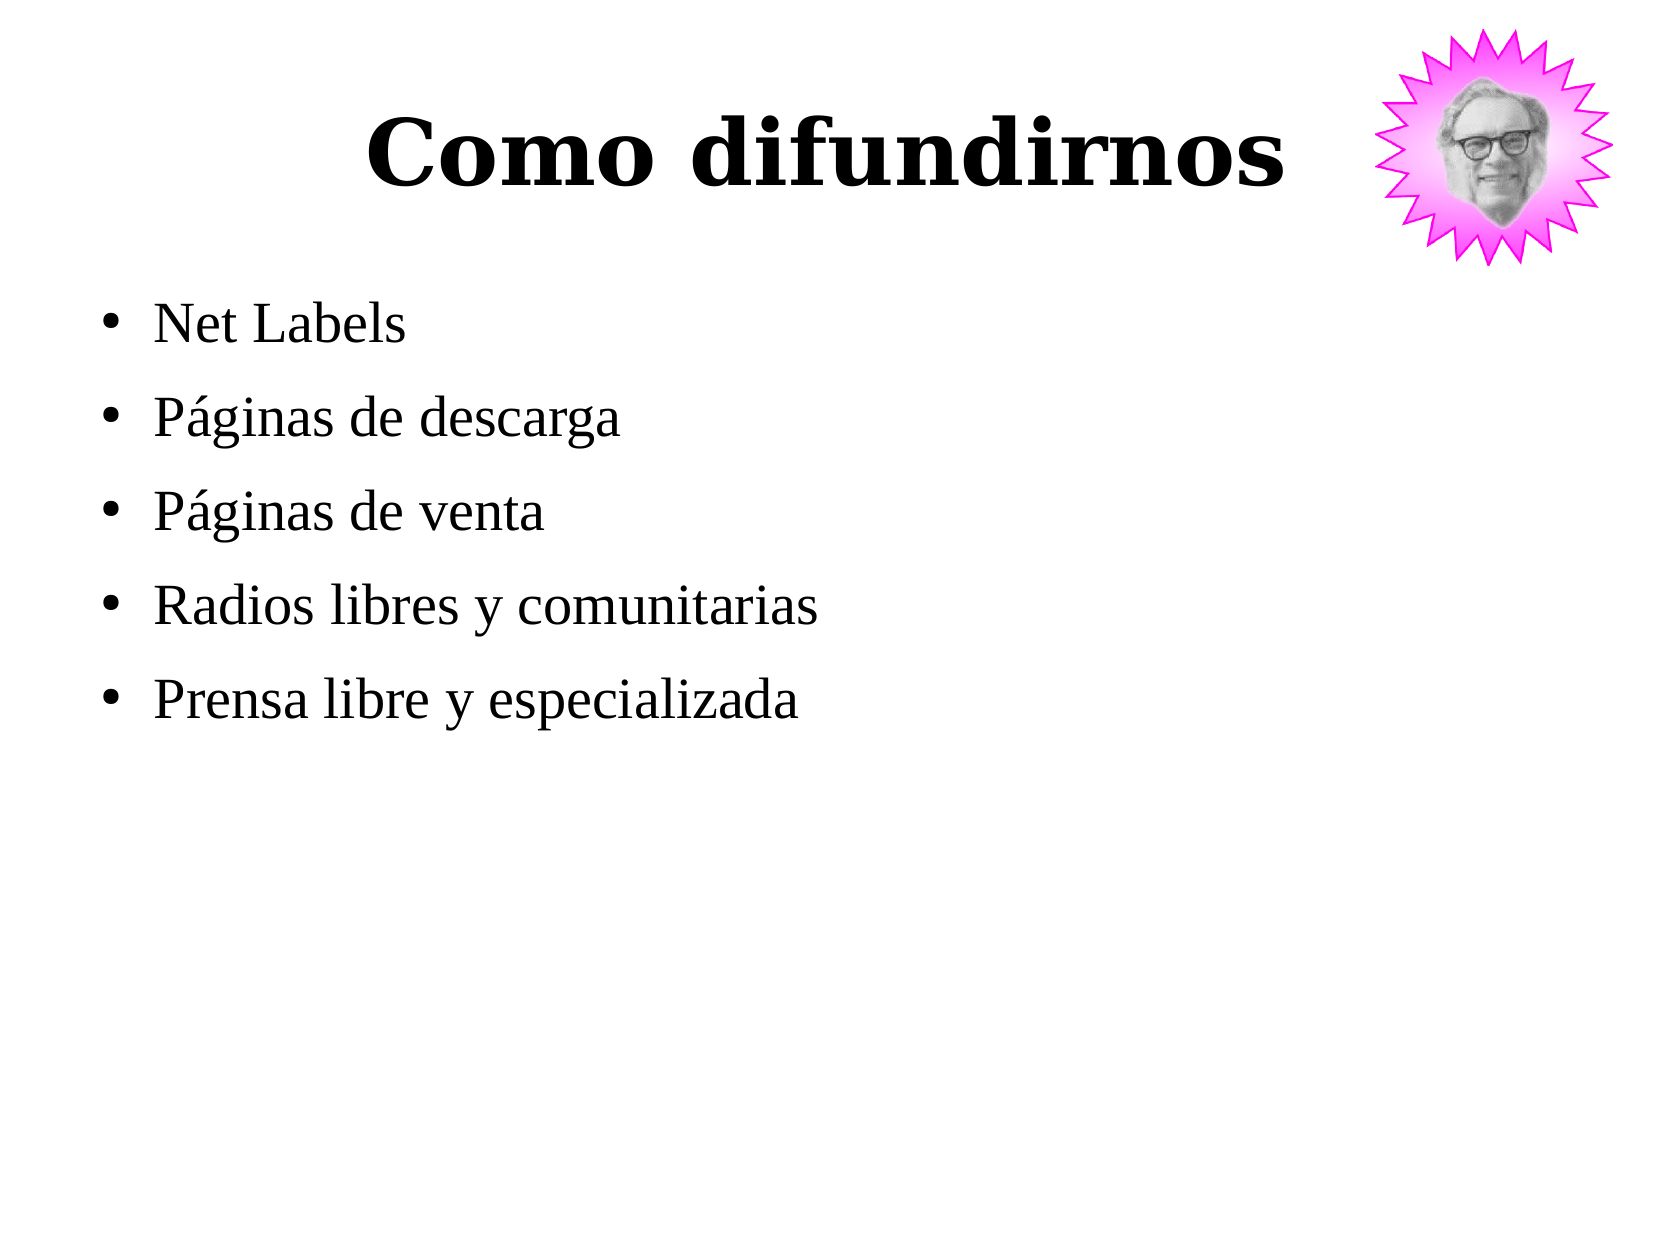

# Como difundirnos
Net Labels
Páginas de descarga
Páginas de venta
Radios libres y comunitarias
Prensa libre y especializada